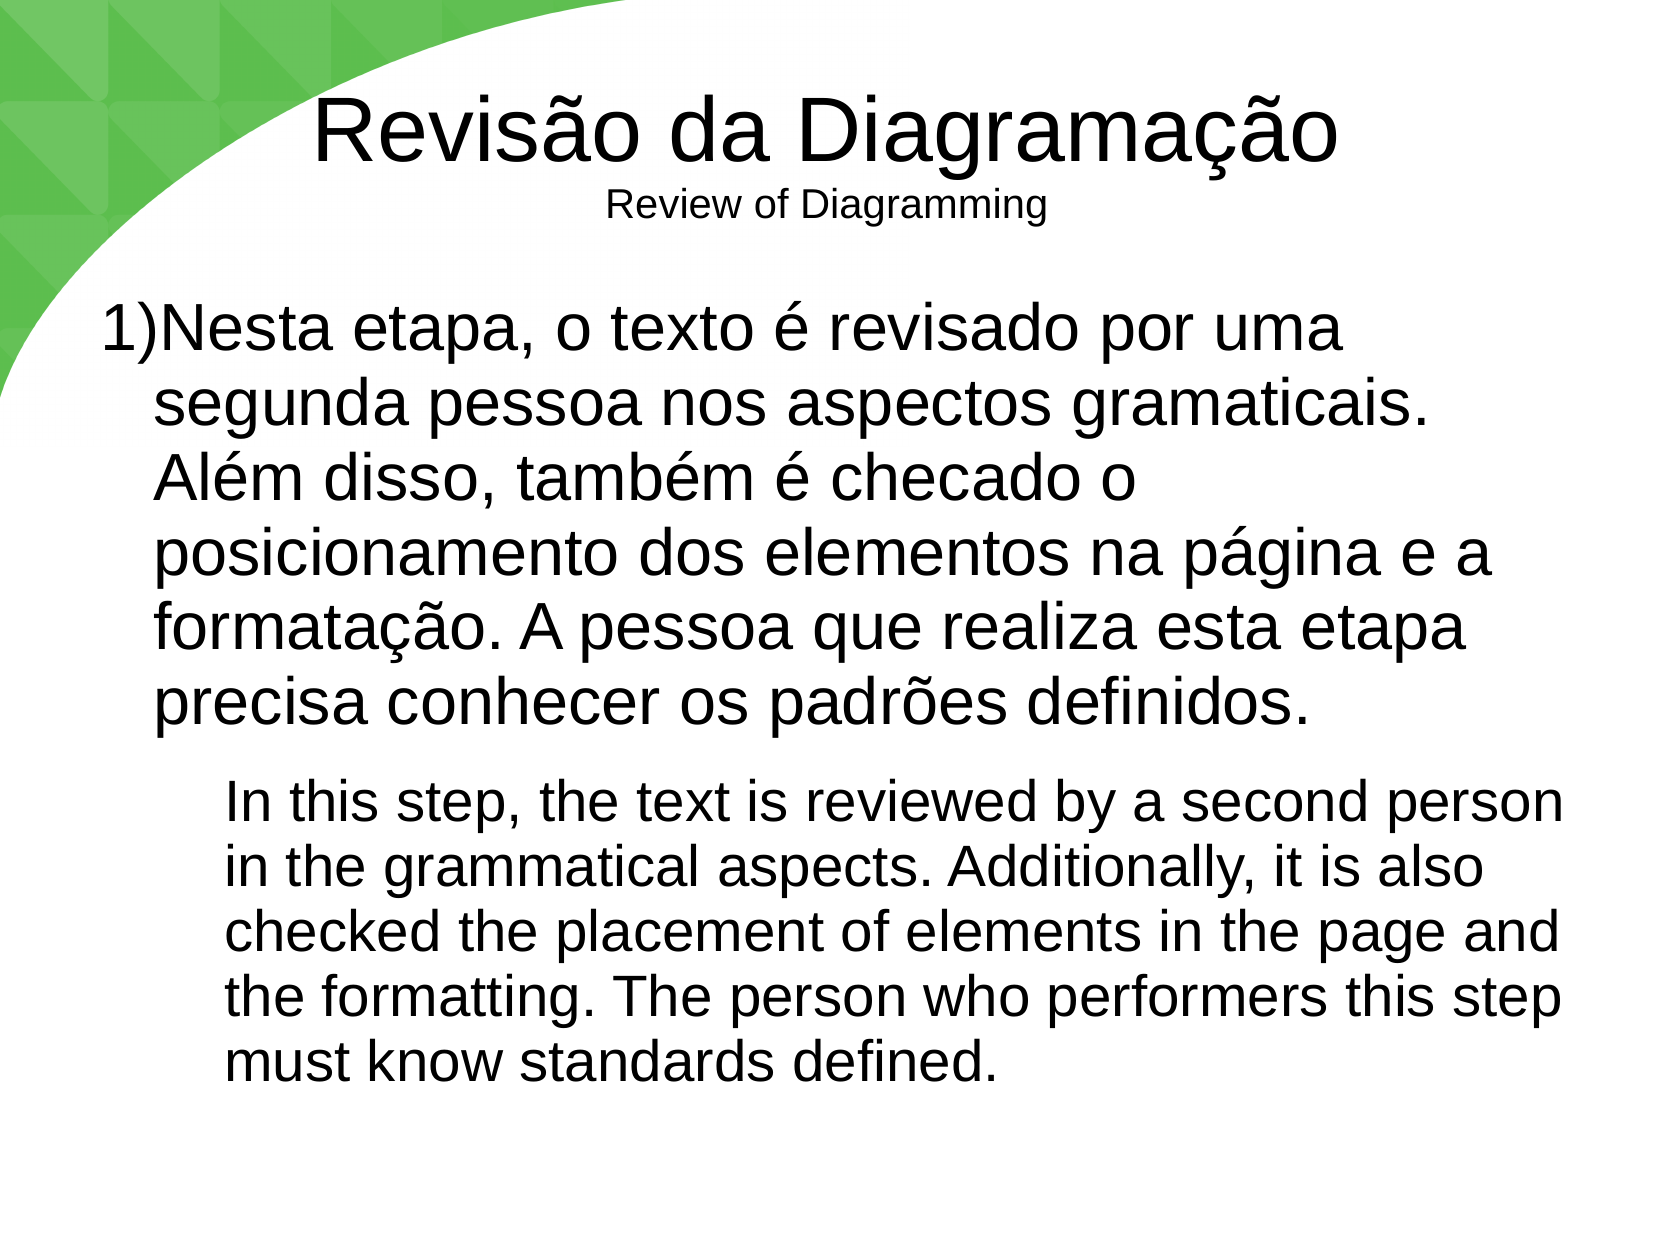

# Revisão da Diagramação Review of Diagramming
Nesta etapa, o texto é revisado por uma segunda pessoa nos aspectos gramaticais. Além disso, também é checado o posicionamento dos elementos na página e a formatação. A pessoa que realiza esta etapa precisa conhecer os padrões definidos.
In this step, the text is reviewed by a second person in the grammatical aspects. Additionally, it is also checked the placement of elements in the page and the formatting. The person who performers this step must know standards defined.